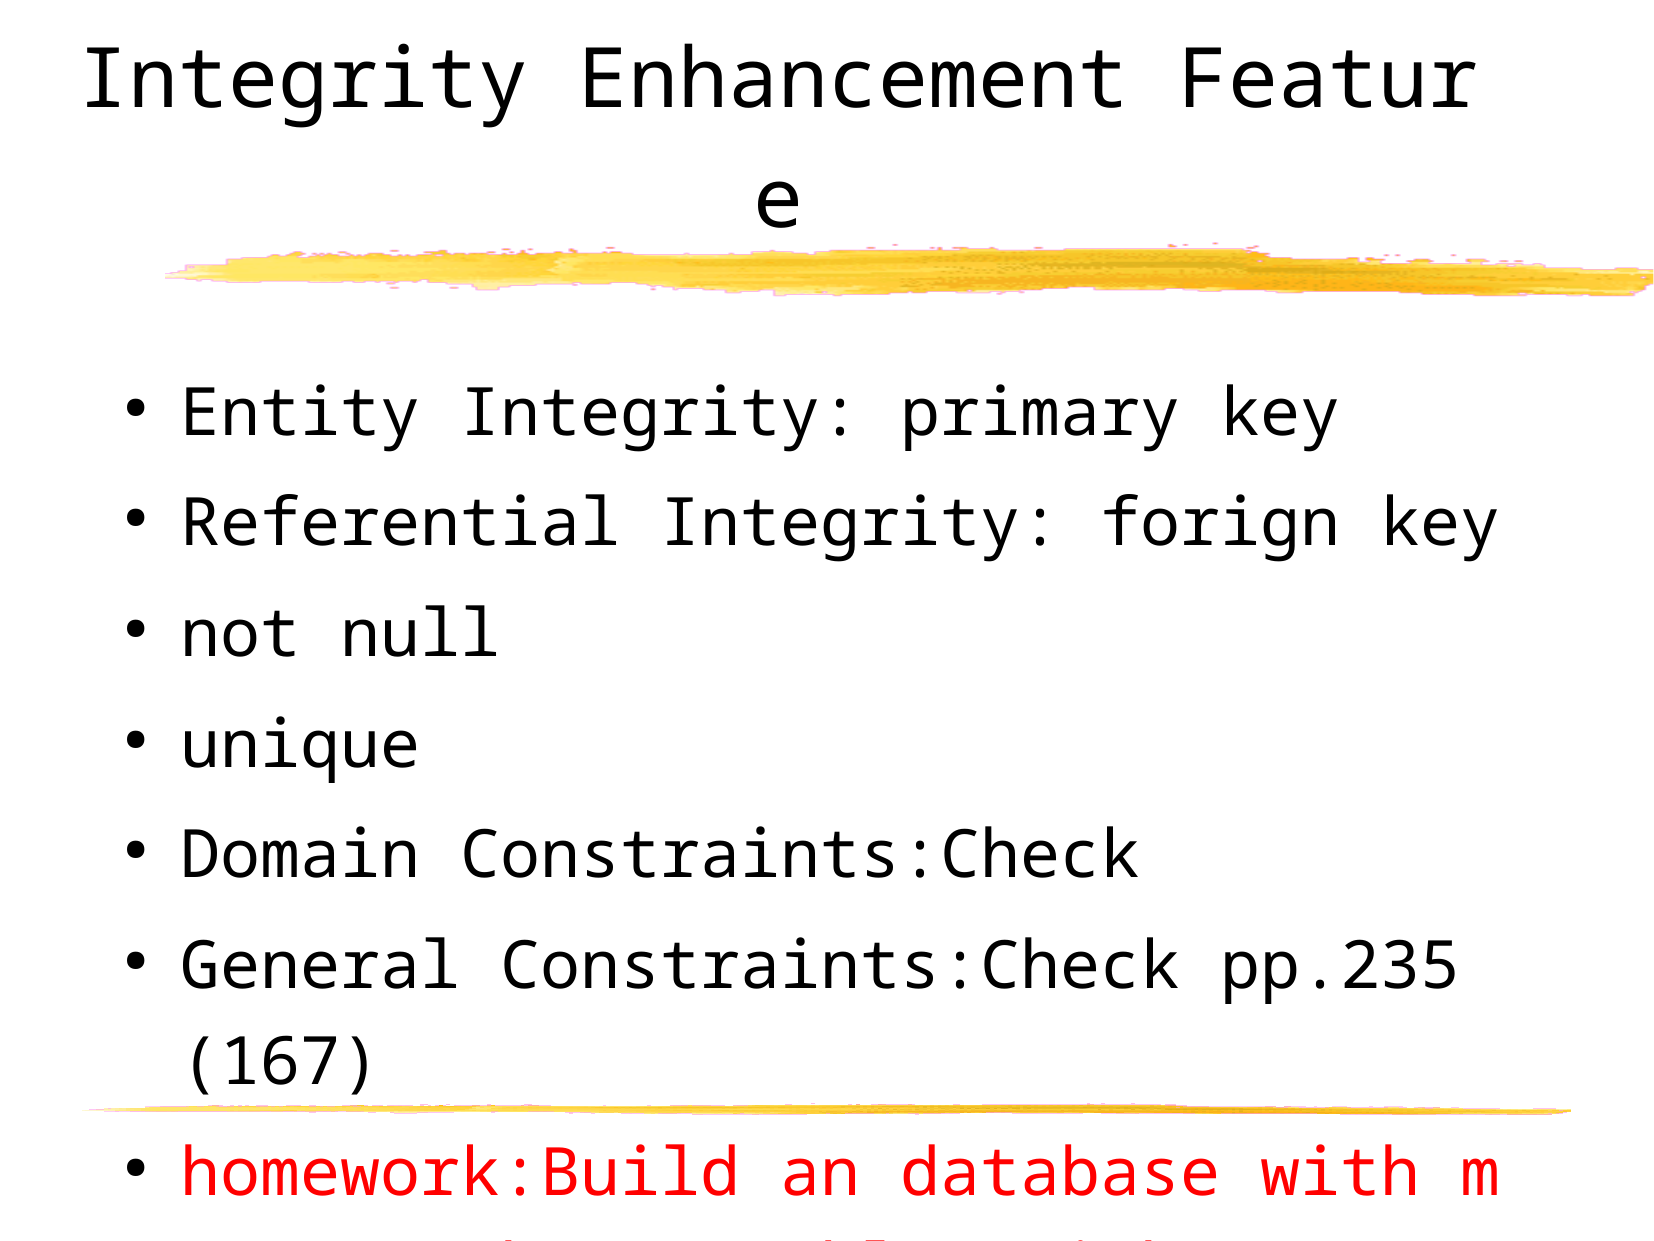

# Integrity Enhancement Feature
Entity Integrity: primary key
Referential Integrity: forign key
not null
unique
Domain Constraints:Check
General Constraints:Check pp.235(167)
homework:Build an database with more than 3 tables with IEF